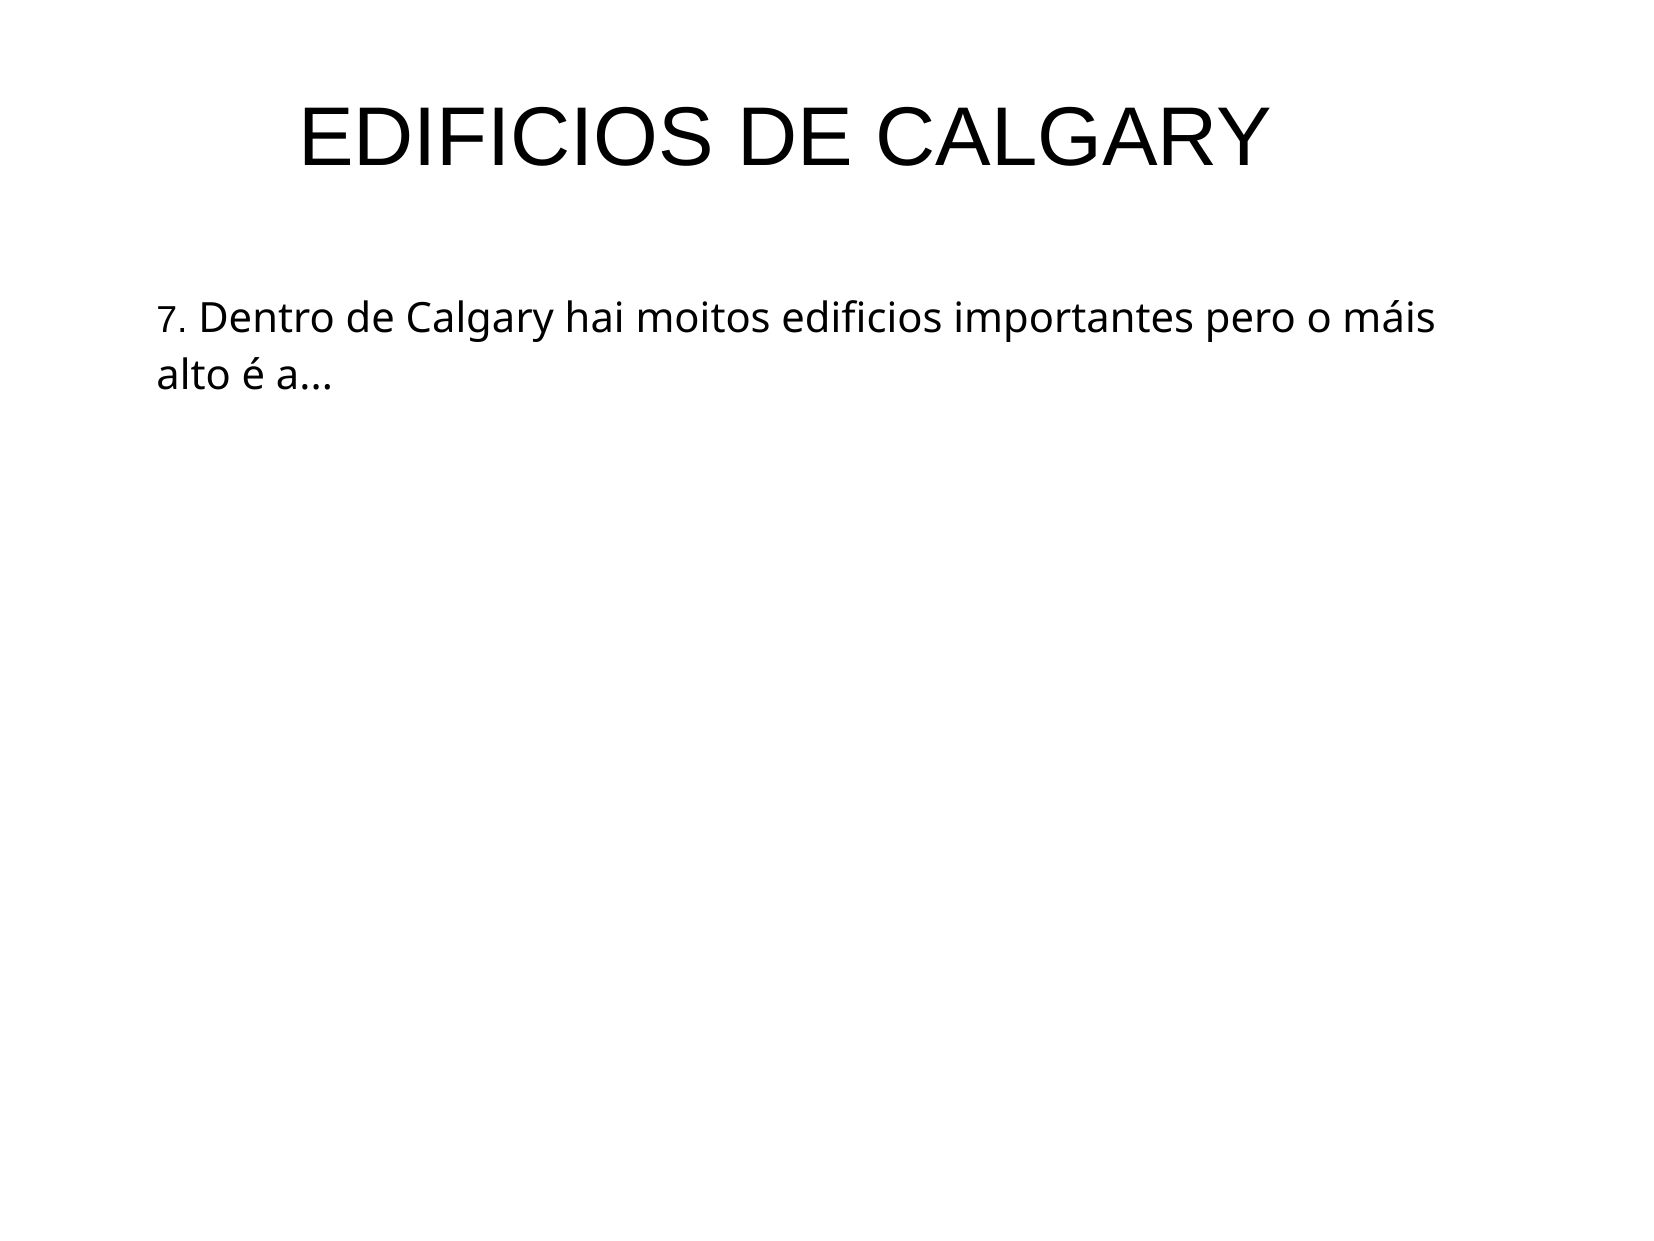

EDIFICIOS DE CALGARY
7. Dentro de Calgary hai moitos edificios importantes pero o máis alto é a...